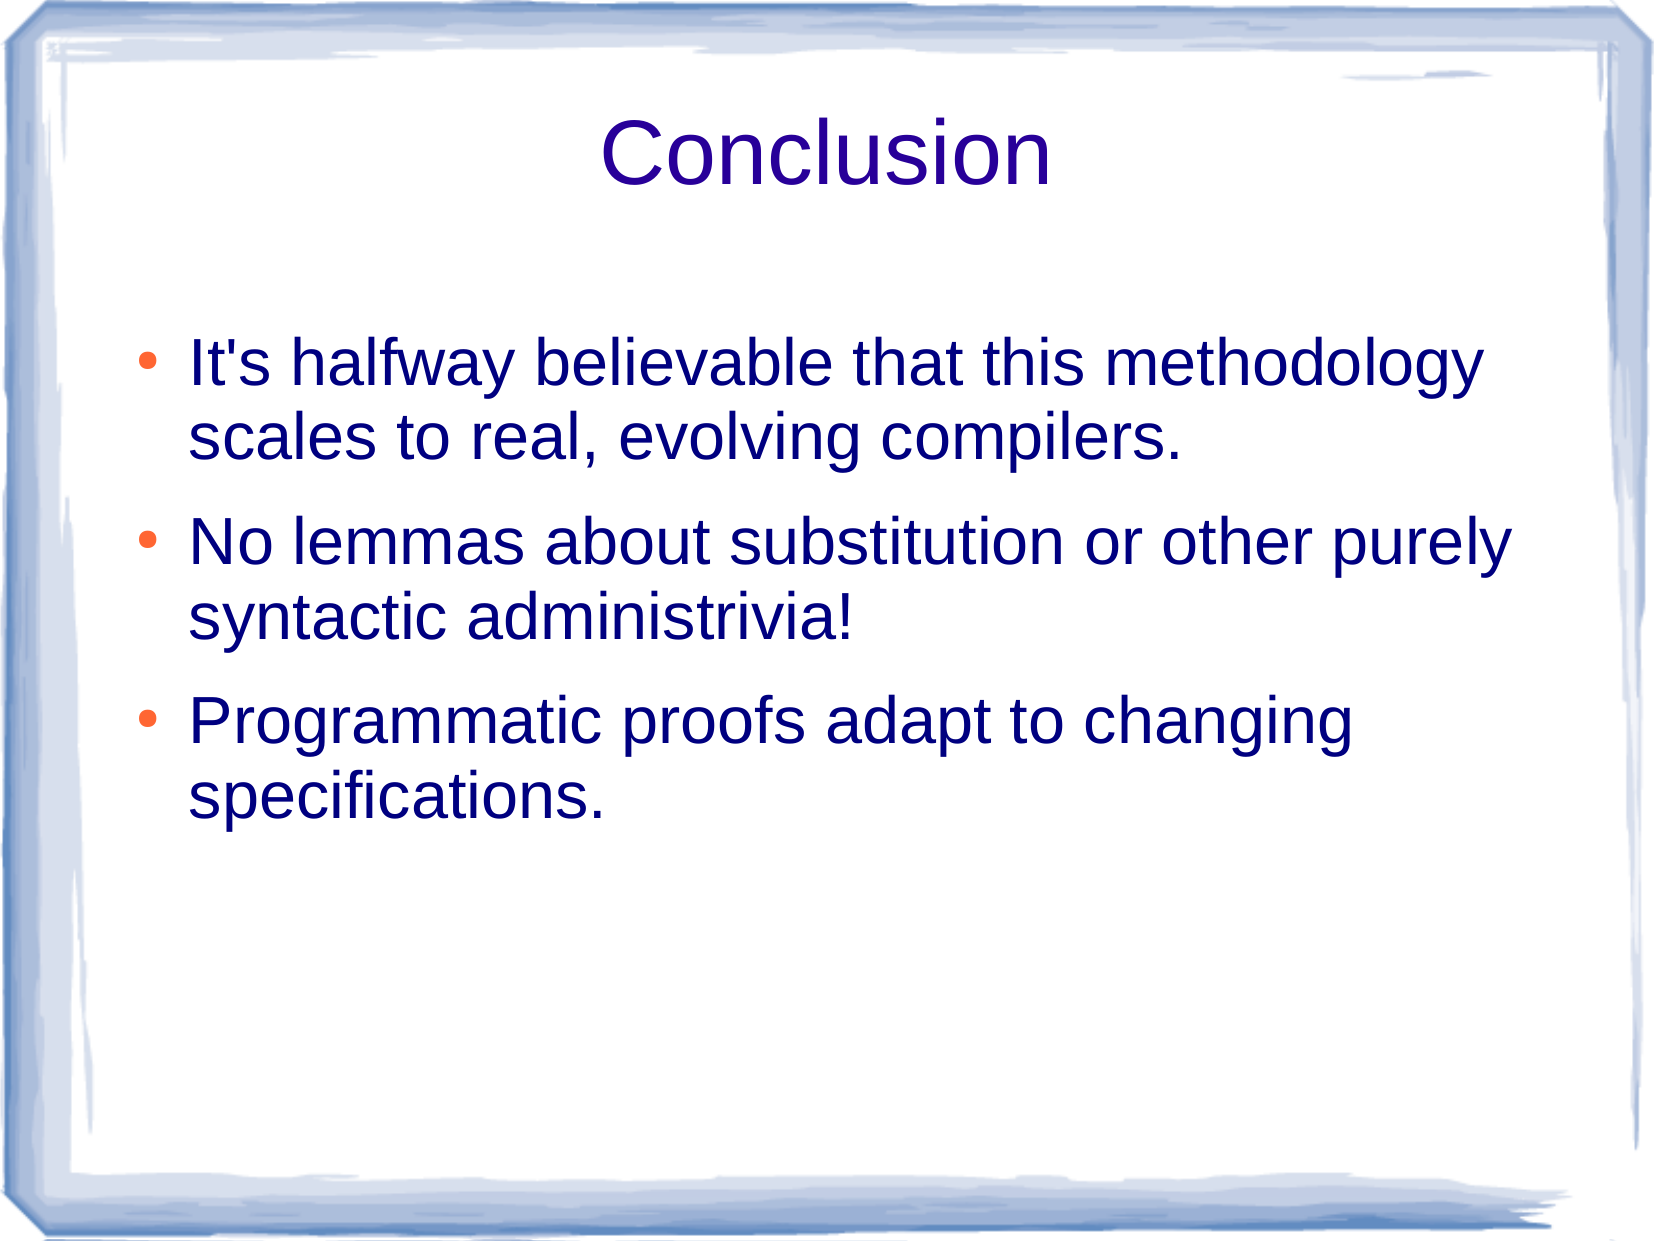

# Conclusion
It's halfway believable that this methodology scales to real, evolving compilers.
No lemmas about substitution or other purely syntactic administrivia!
Programmatic proofs adapt to changing specifications.